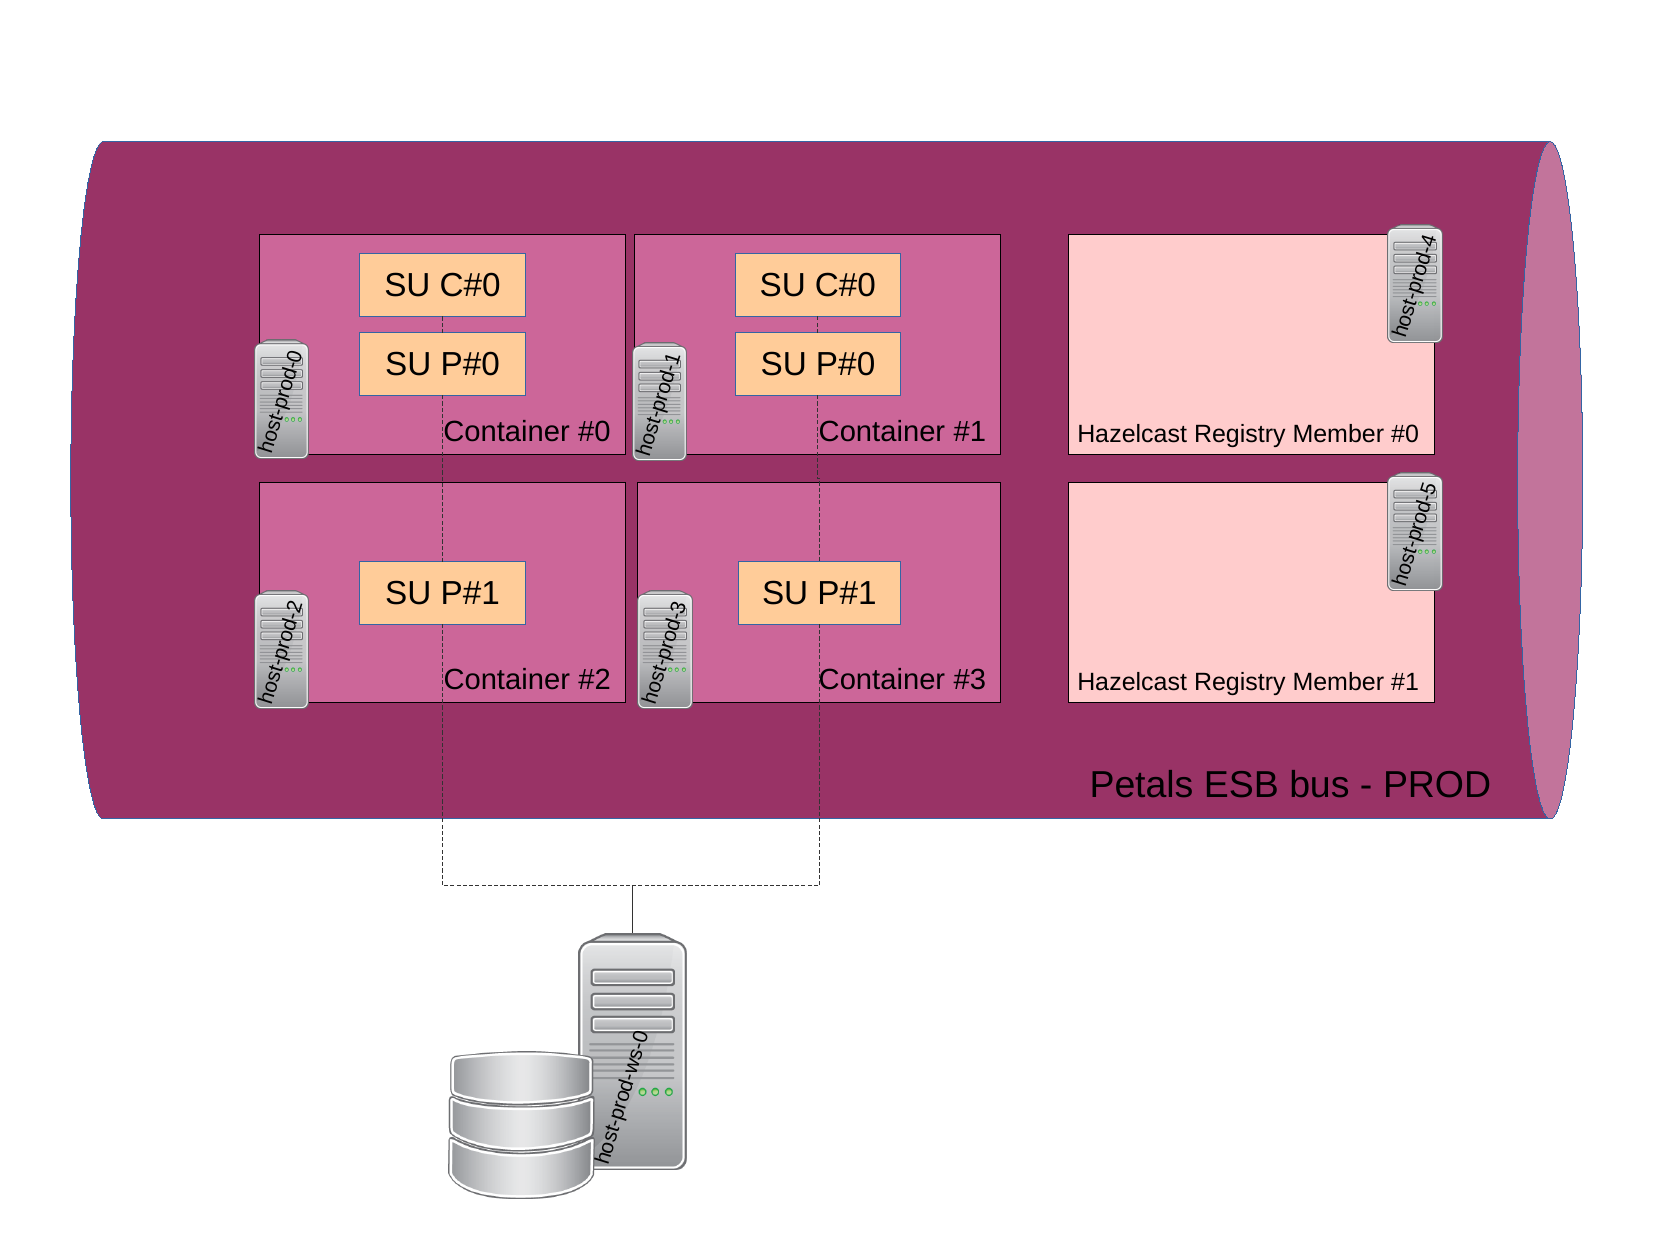

Container #0
Container #1
Hazelcast Registry Member #0
SU C#0
SU C#0
host-prod-4
SU P#0
SU P#0
host-prod-0
host-prod-1
Hazelcast Registry Member #1
Container #2
Container #3
host-prod-5
SU P#1
SU P#1
host-prod-2
host-prod-3
Petals ESB bus - PROD
host-prod-ws-0